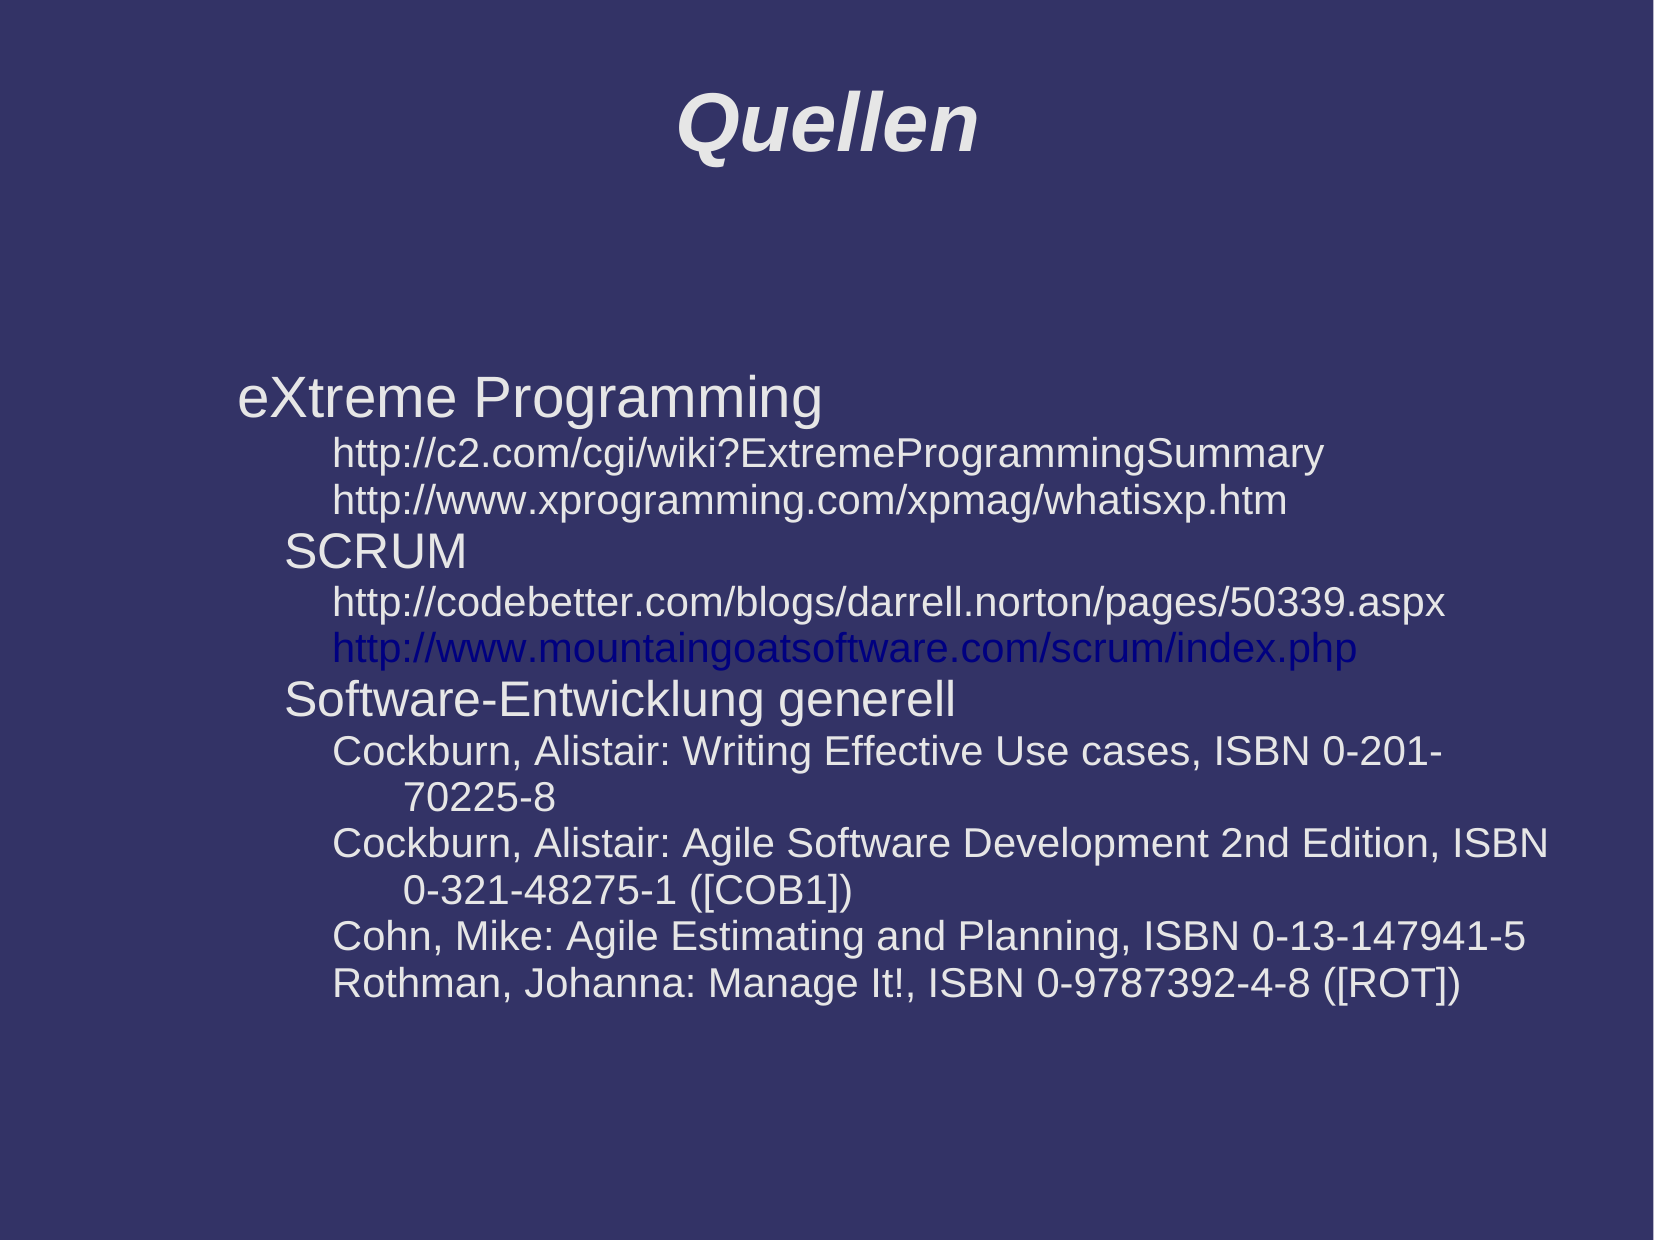

# Quellen
eXtreme Programming
http://c2.com/cgi/wiki?ExtremeProgrammingSummary
http://www.xprogramming.com/xpmag/whatisxp.htm
SCRUM
http://codebetter.com/blogs/darrell.norton/pages/50339.aspx
http://www.mountaingoatsoftware.com/scrum/index.php
Software-Entwicklung generell
Cockburn, Alistair: Writing Effective Use cases, ISBN 0-201-70225-8
Cockburn, Alistair: Agile Software Development 2nd Edition, ISBN 0-321-48275-1 ([COB1])
Cohn, Mike: Agile Estimating and Planning, ISBN 0-13-147941-5
Rothman, Johanna: Manage It!, ISBN 0-9787392-4-8 ([ROT])